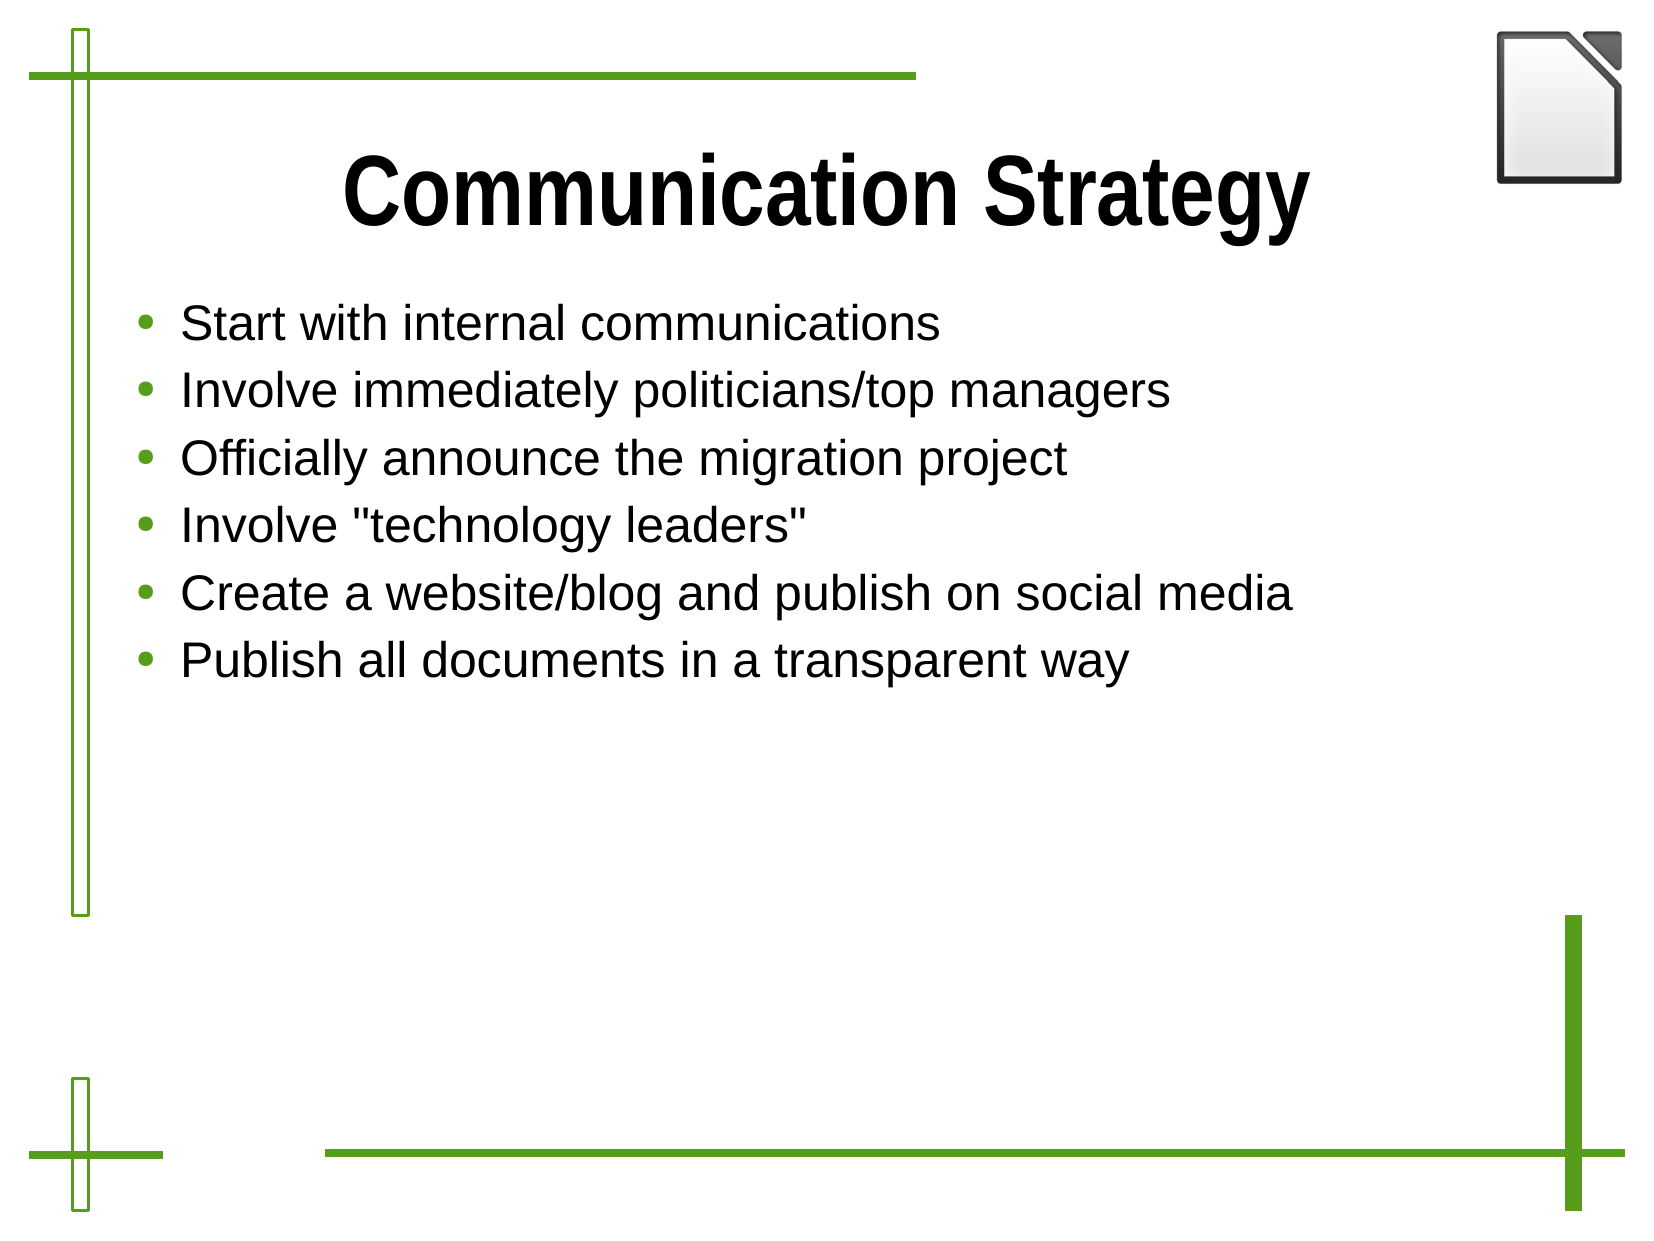

# Communication Strategy
Start with internal communications
Involve immediately politicians/top managers
Officially announce the migration project
Involve "technology leaders"
Create a website/blog and publish on social media
Publish all documents in a transparent way